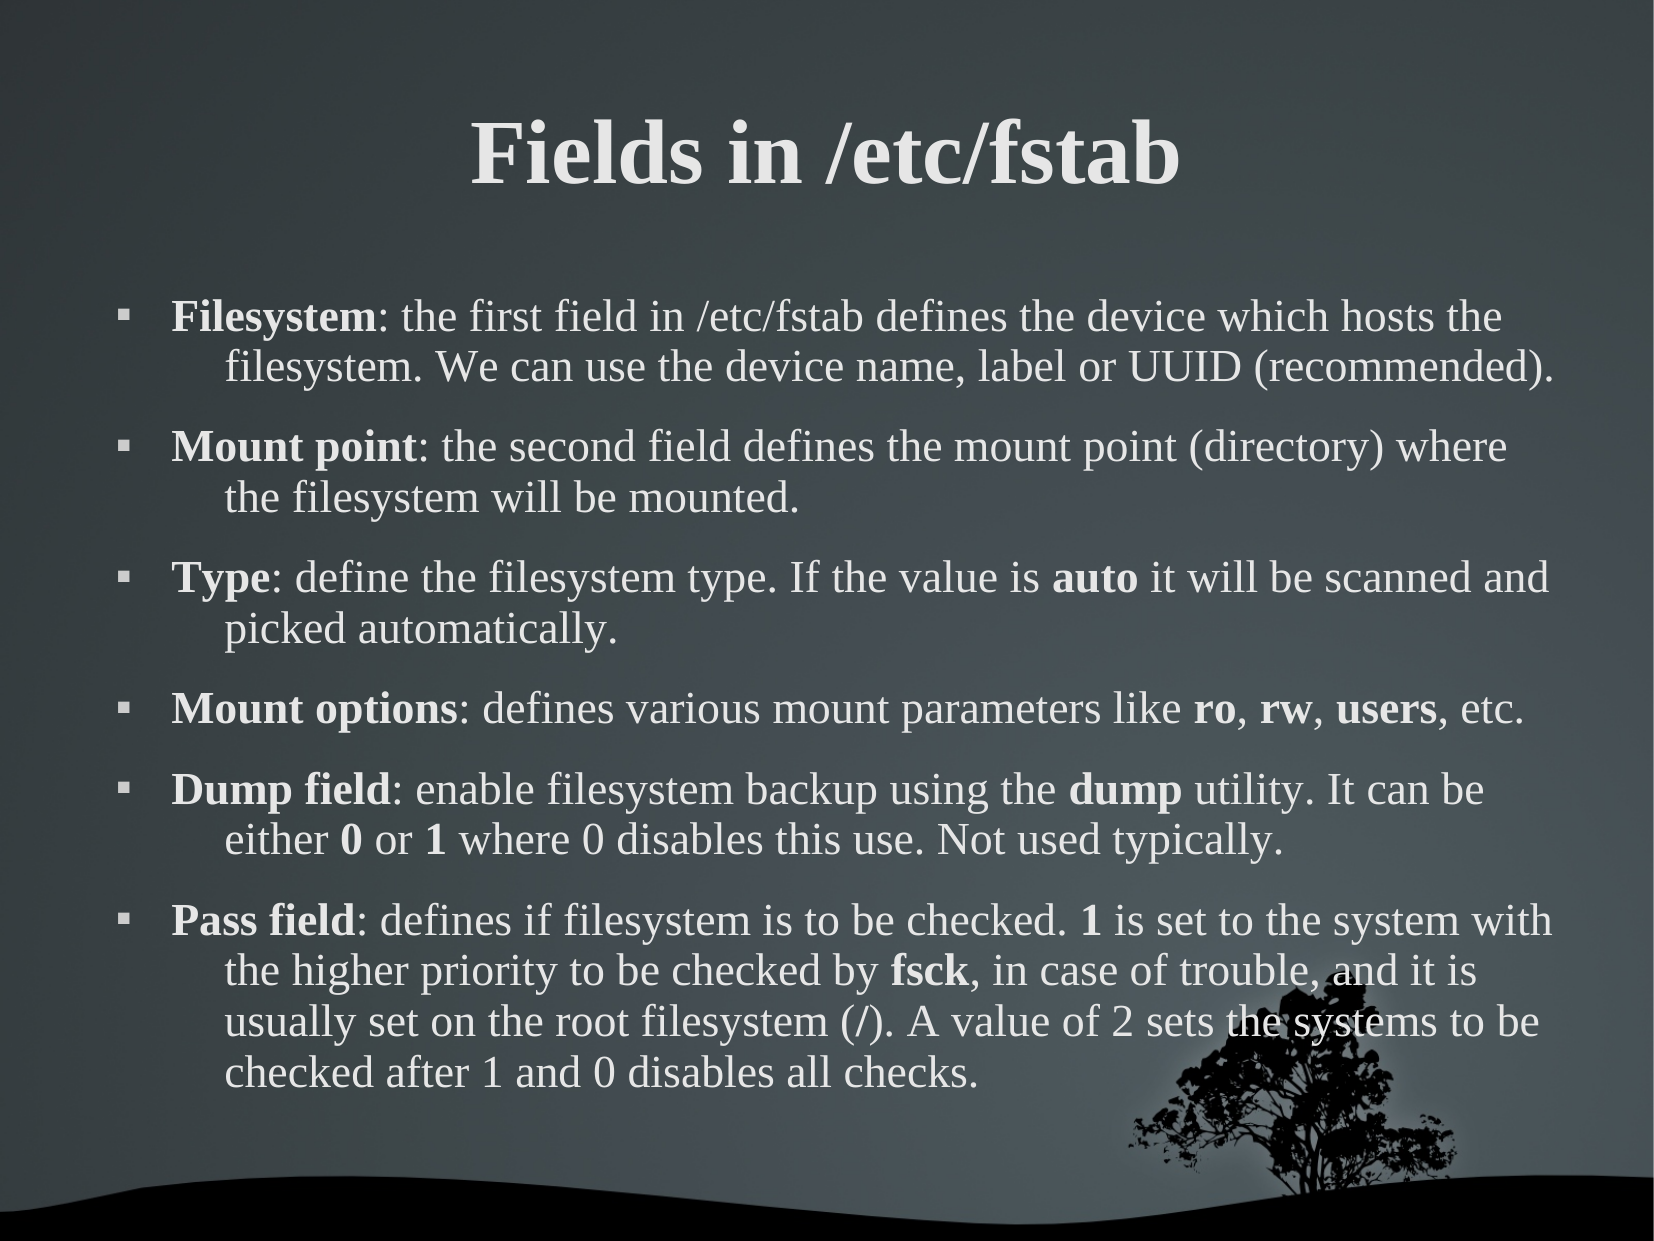

# Fields in /etc/fstab
Filesystem: the first field in /etc/fstab defines the device which hosts the filesystem. We can use the device name, label or UUID (recommended).
Mount point: the second field defines the mount point (directory) where the filesystem will be mounted.
Type: define the filesystem type. If the value is auto it will be scanned and picked automatically.
Mount options: defines various mount parameters like ro, rw, users, etc.
Dump field: enable filesystem backup using the dump utility. It can be either 0 or 1 where 0 disables this use. Not used typically.
Pass field: defines if filesystem is to be checked. 1 is set to the system with the higher priority to be checked by fsck, in case of trouble, and it is usually set on the root filesystem (/). A value of 2 sets the systems to be checked after 1 and 0 disables all checks.